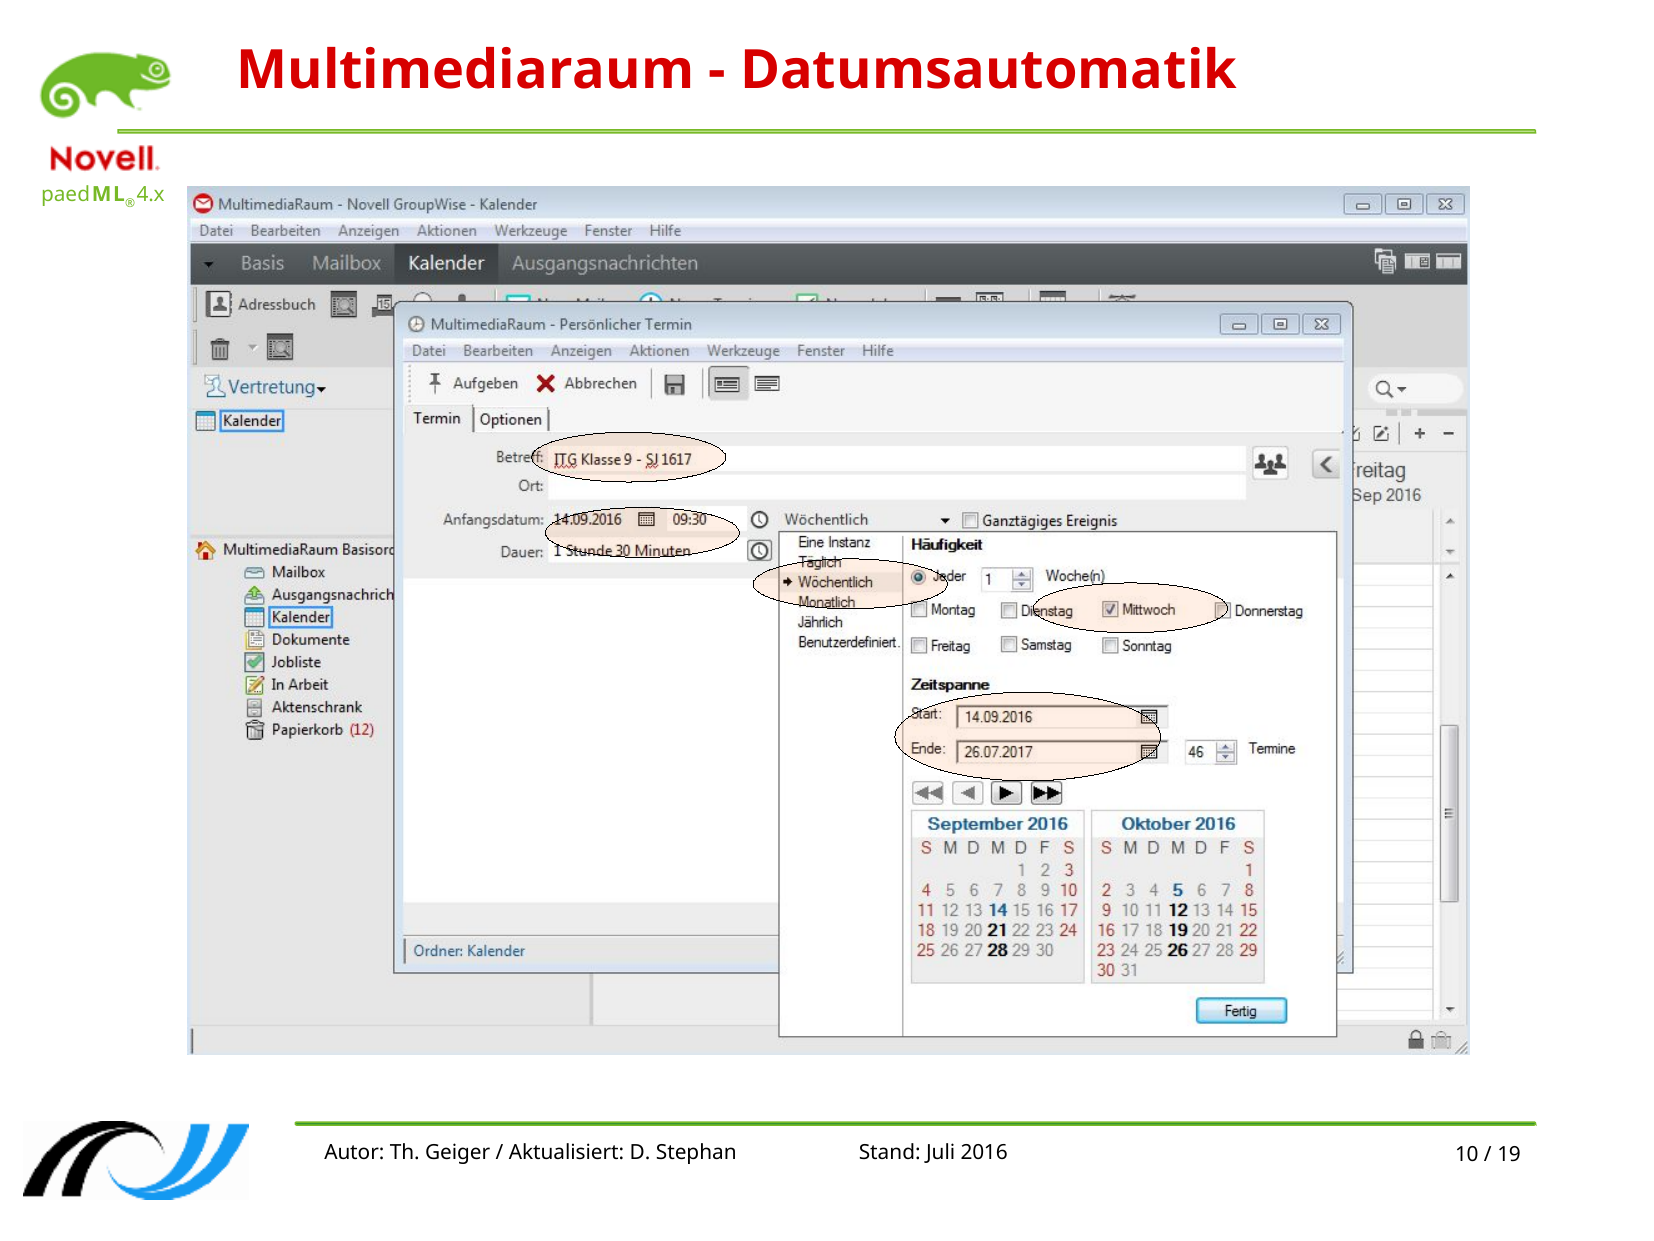

# Multimediaraum - Datumsautomatik
Autor: Th. Geiger / Aktualisiert: D. Stephan
Juli 2016
10